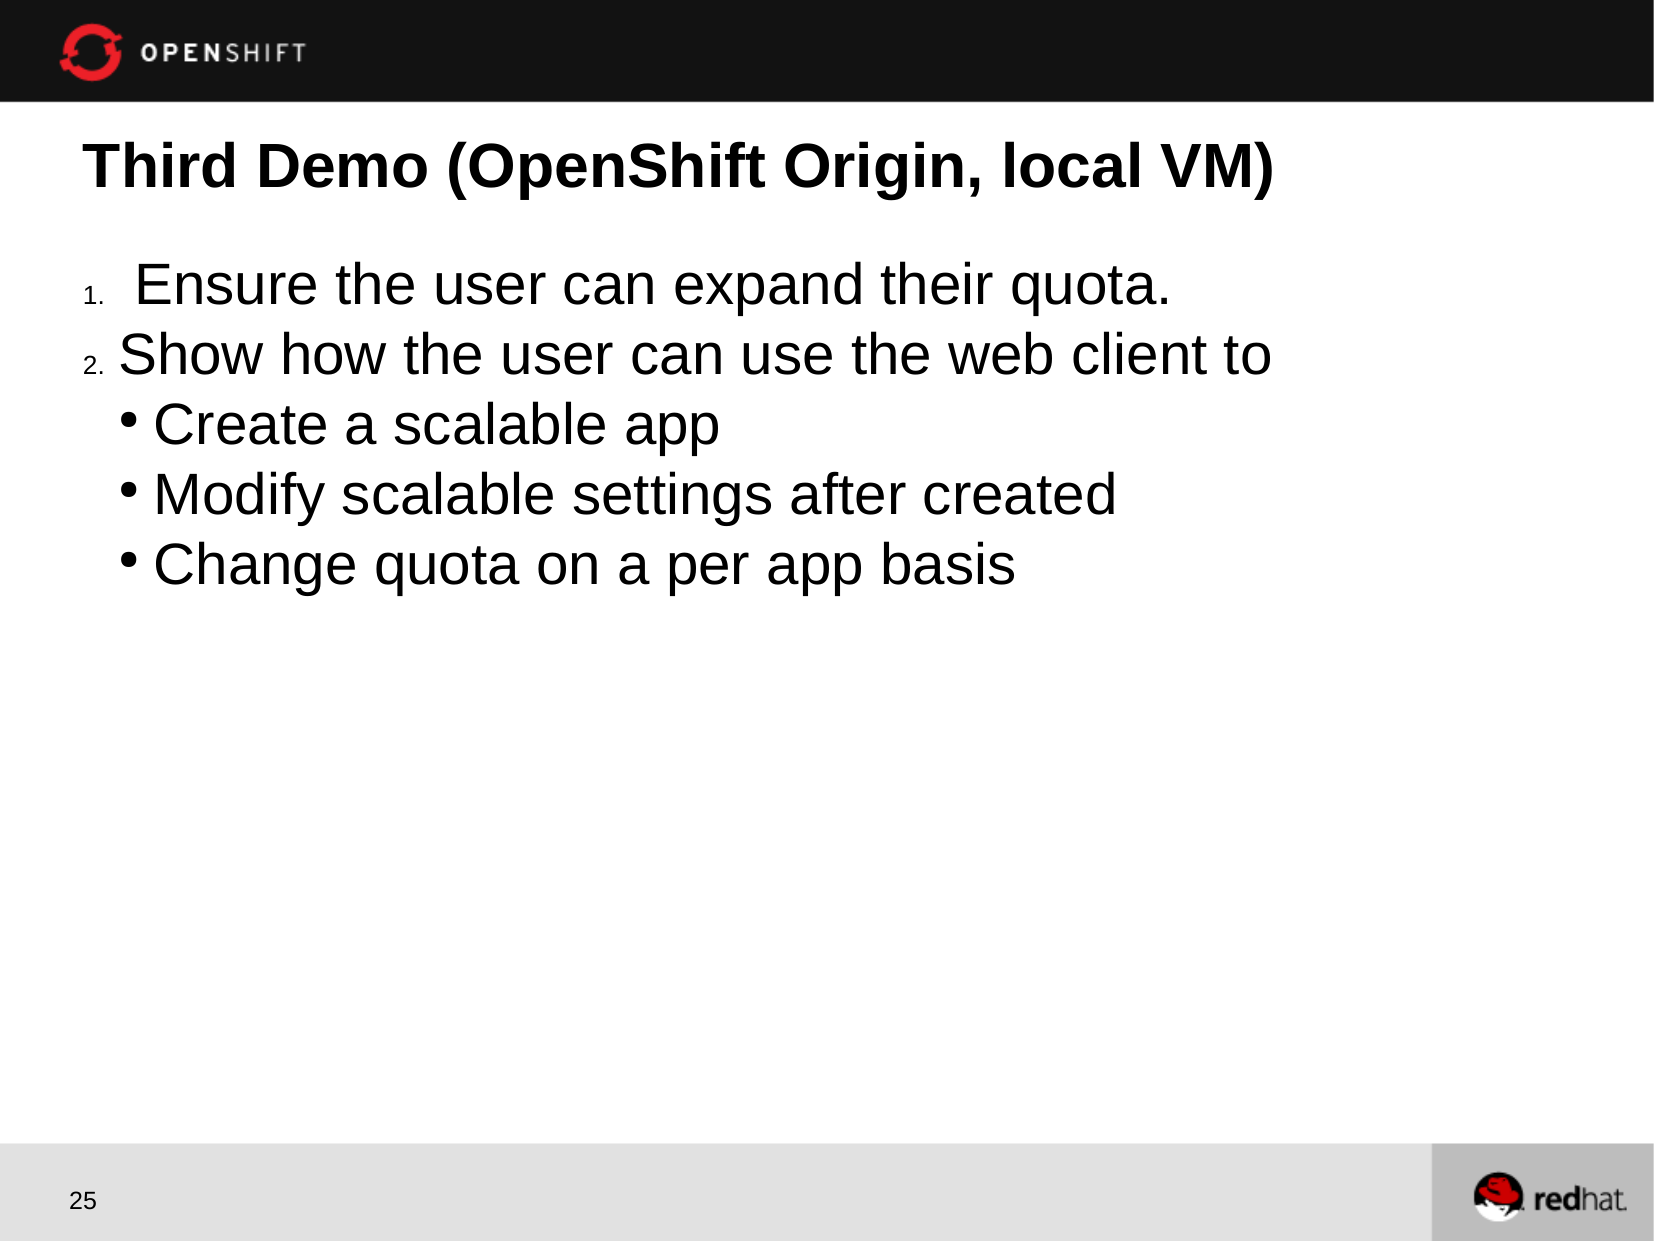

Third Demo (OpenShift Origin, local VM)
 Ensure the user can expand their quota.
Show how the user can use the web client to
Create a scalable app
Modify scalable settings after created
Change quota on a per app basis